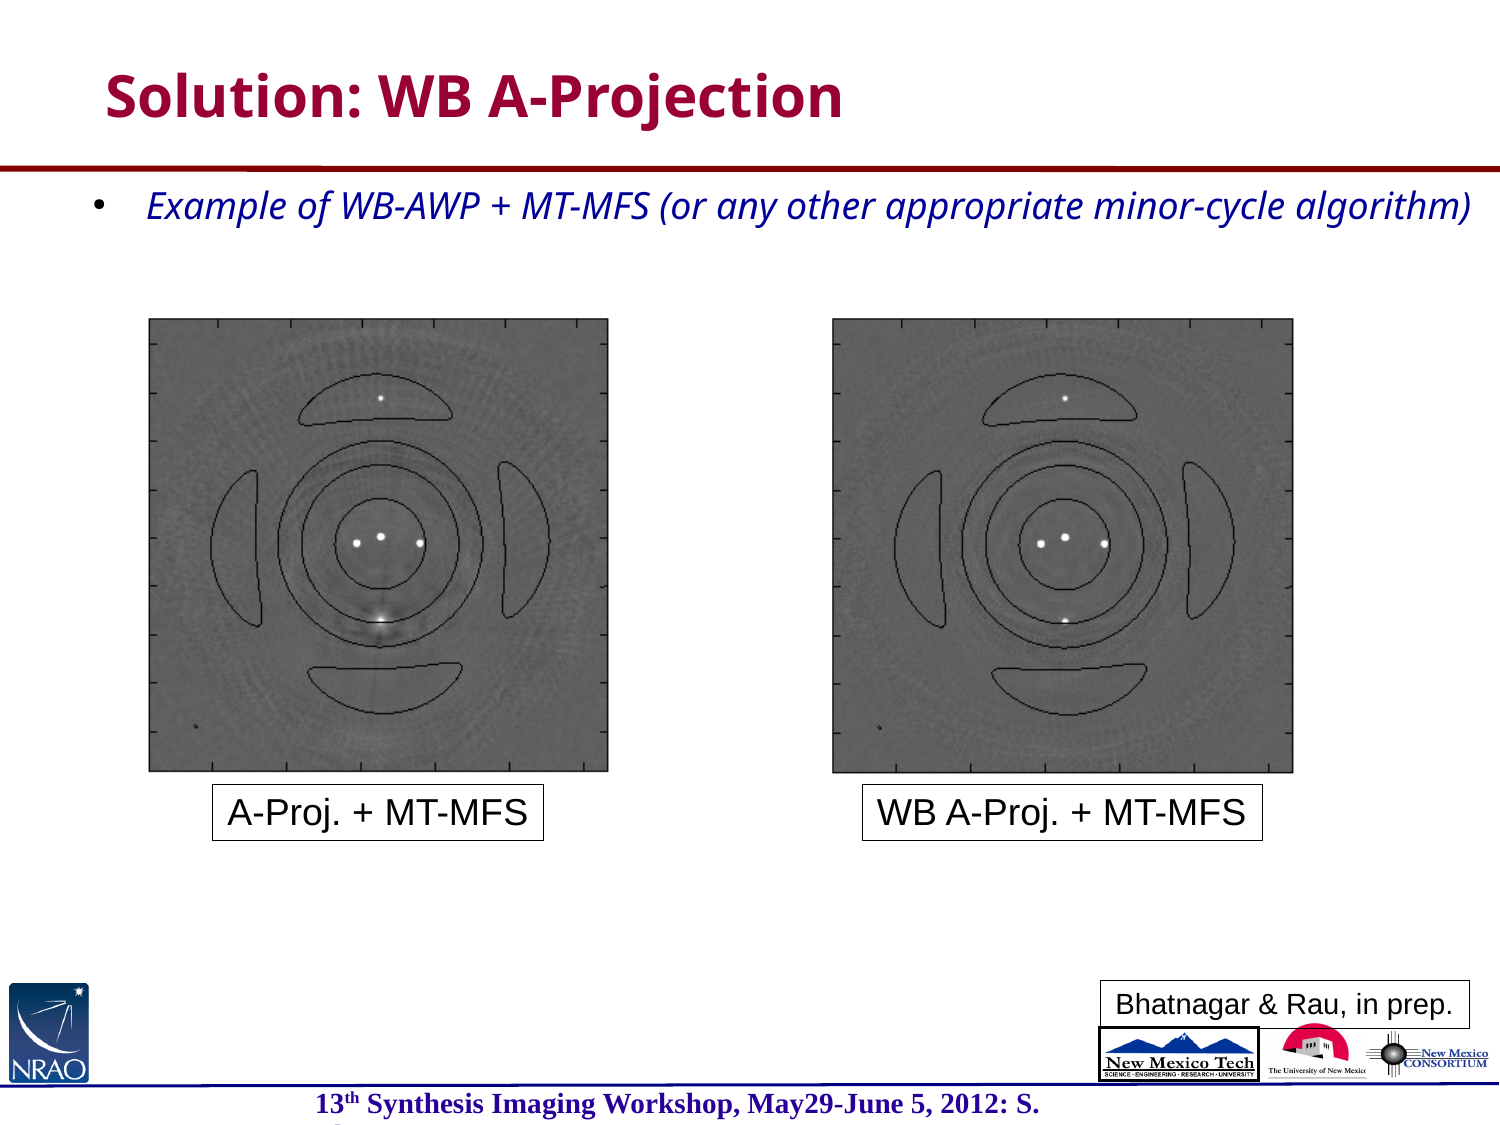

Solution: WB A-Projection
# Example of WB-AWP + MT-MFS (or any other appropriate minor-cycle algorithm)
A-Proj. + MT-MFS
WB A-Proj. + MT-MFS
Bhatnagar & Rau, in prep.